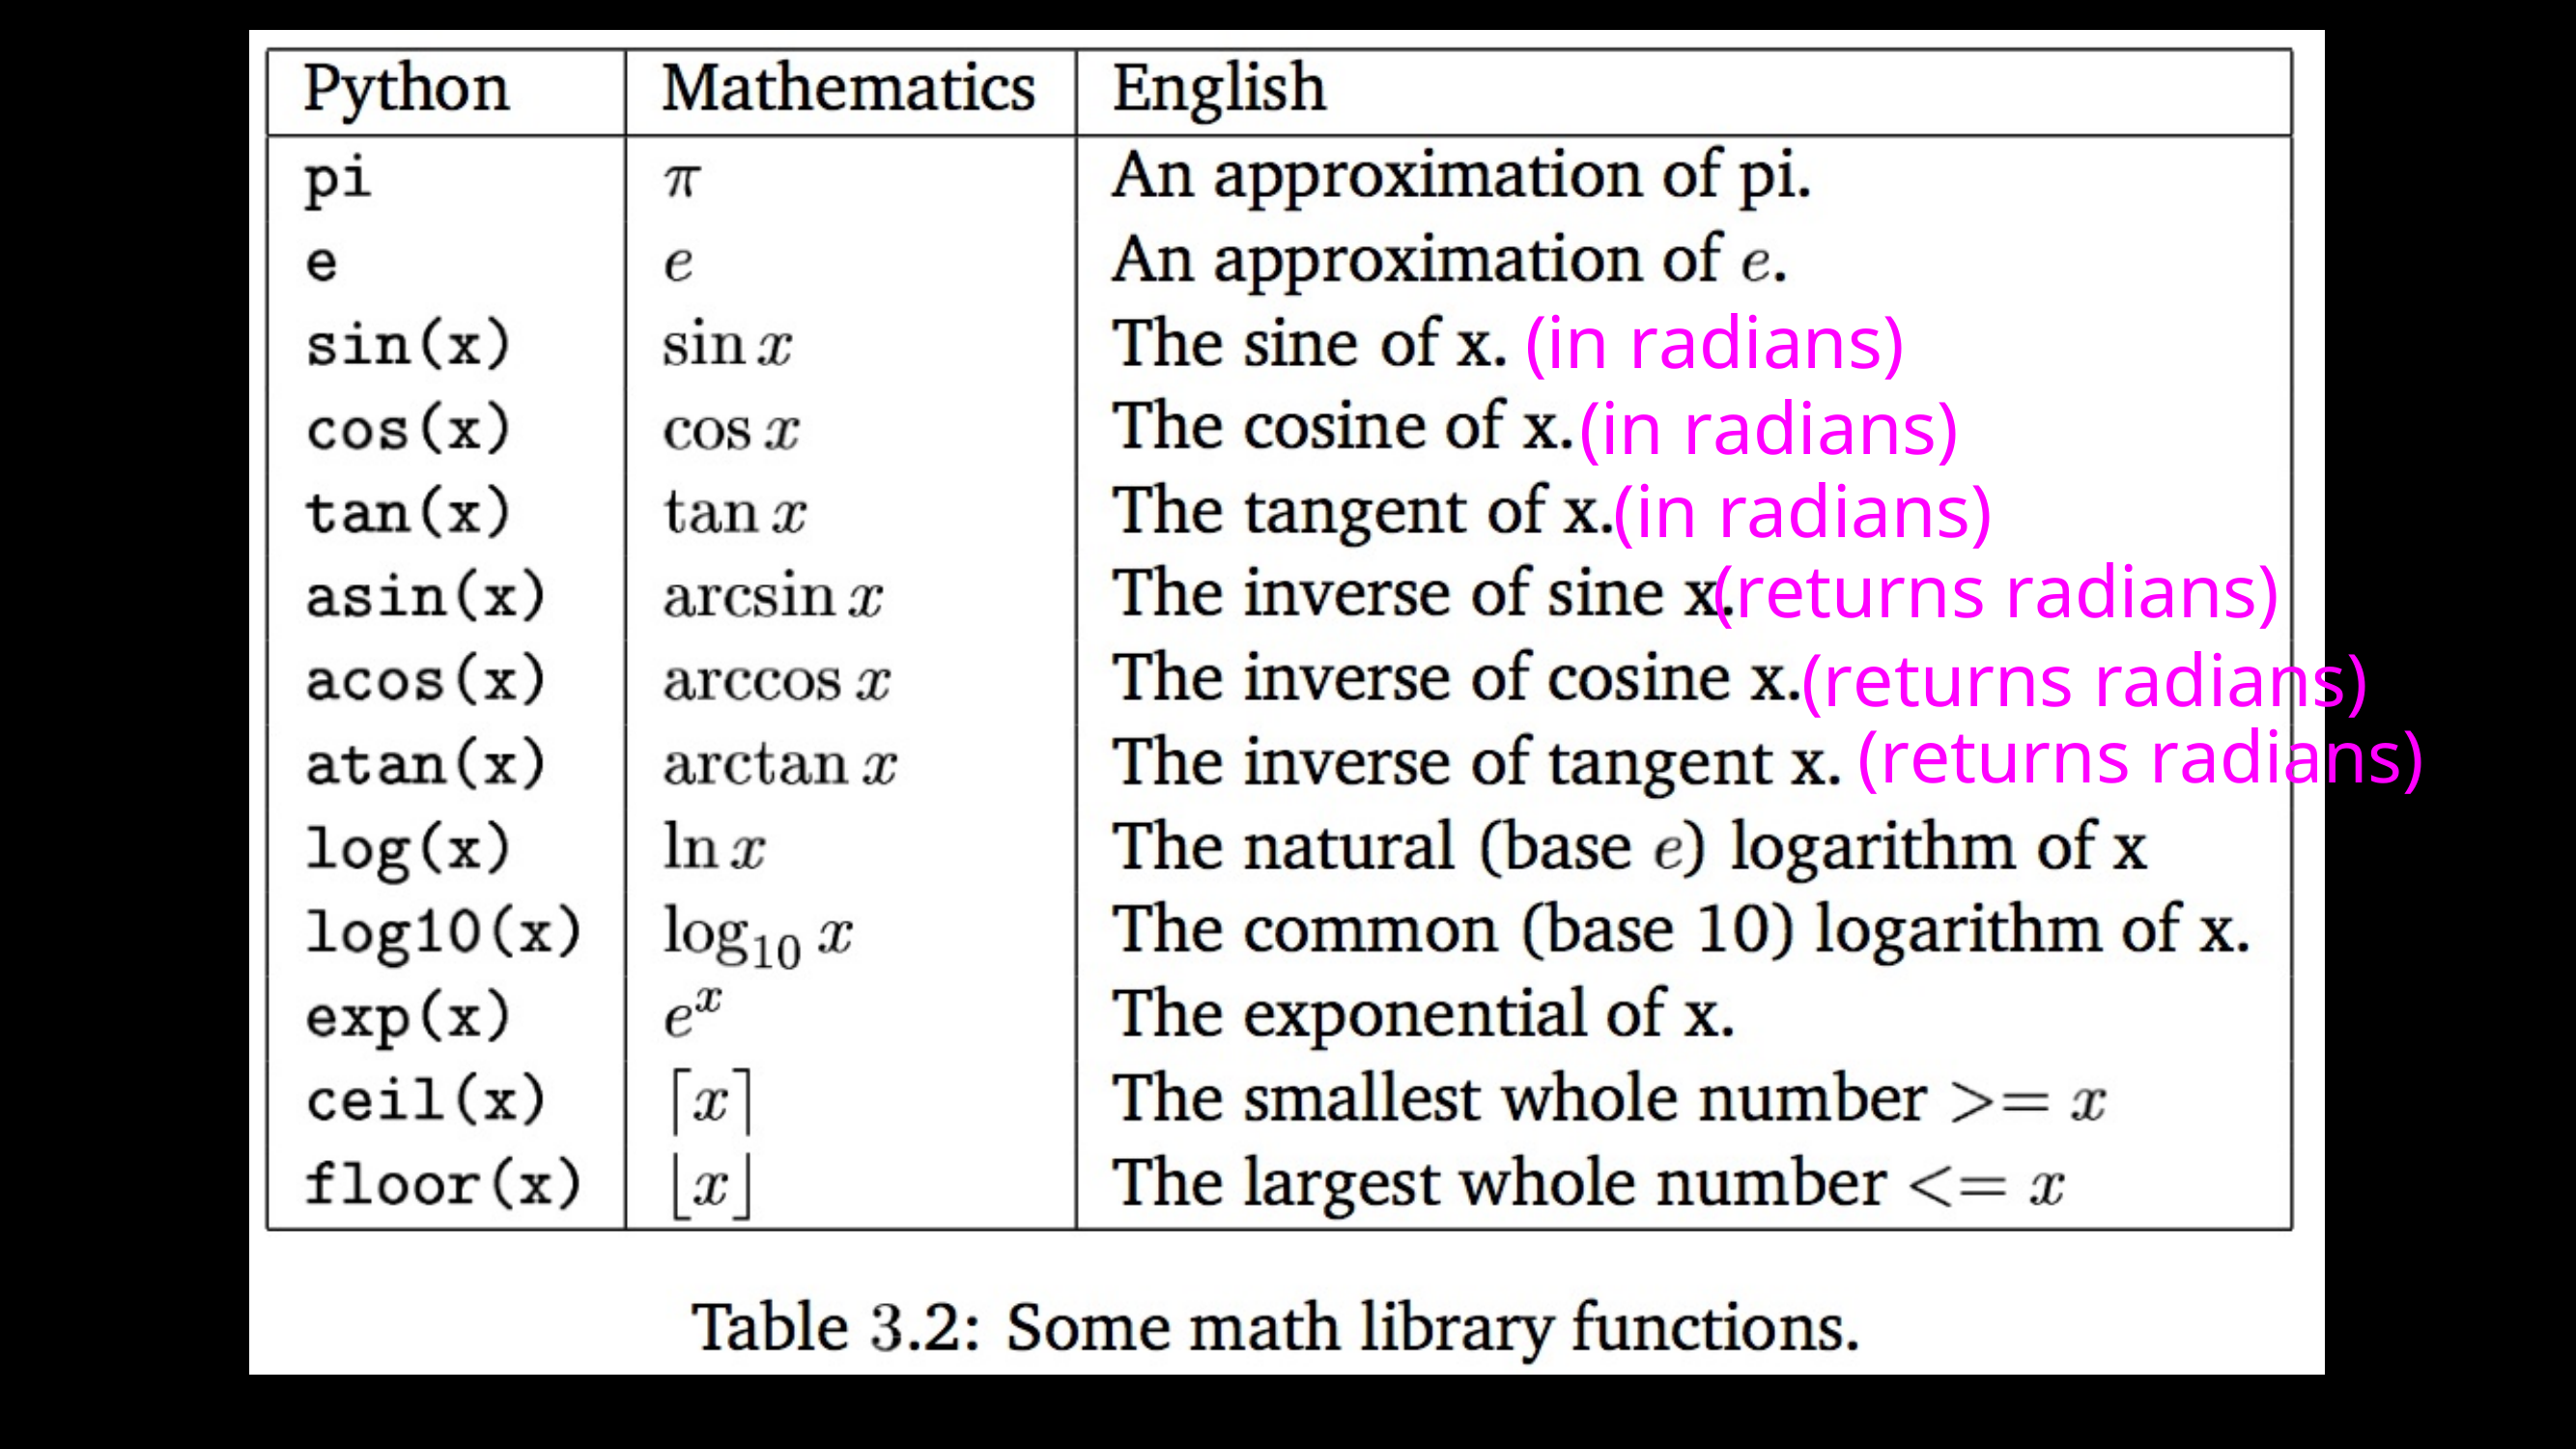

(in radians)
(in radians)
(in radians)
(returns radians)
(returns radians)
(returns radians)